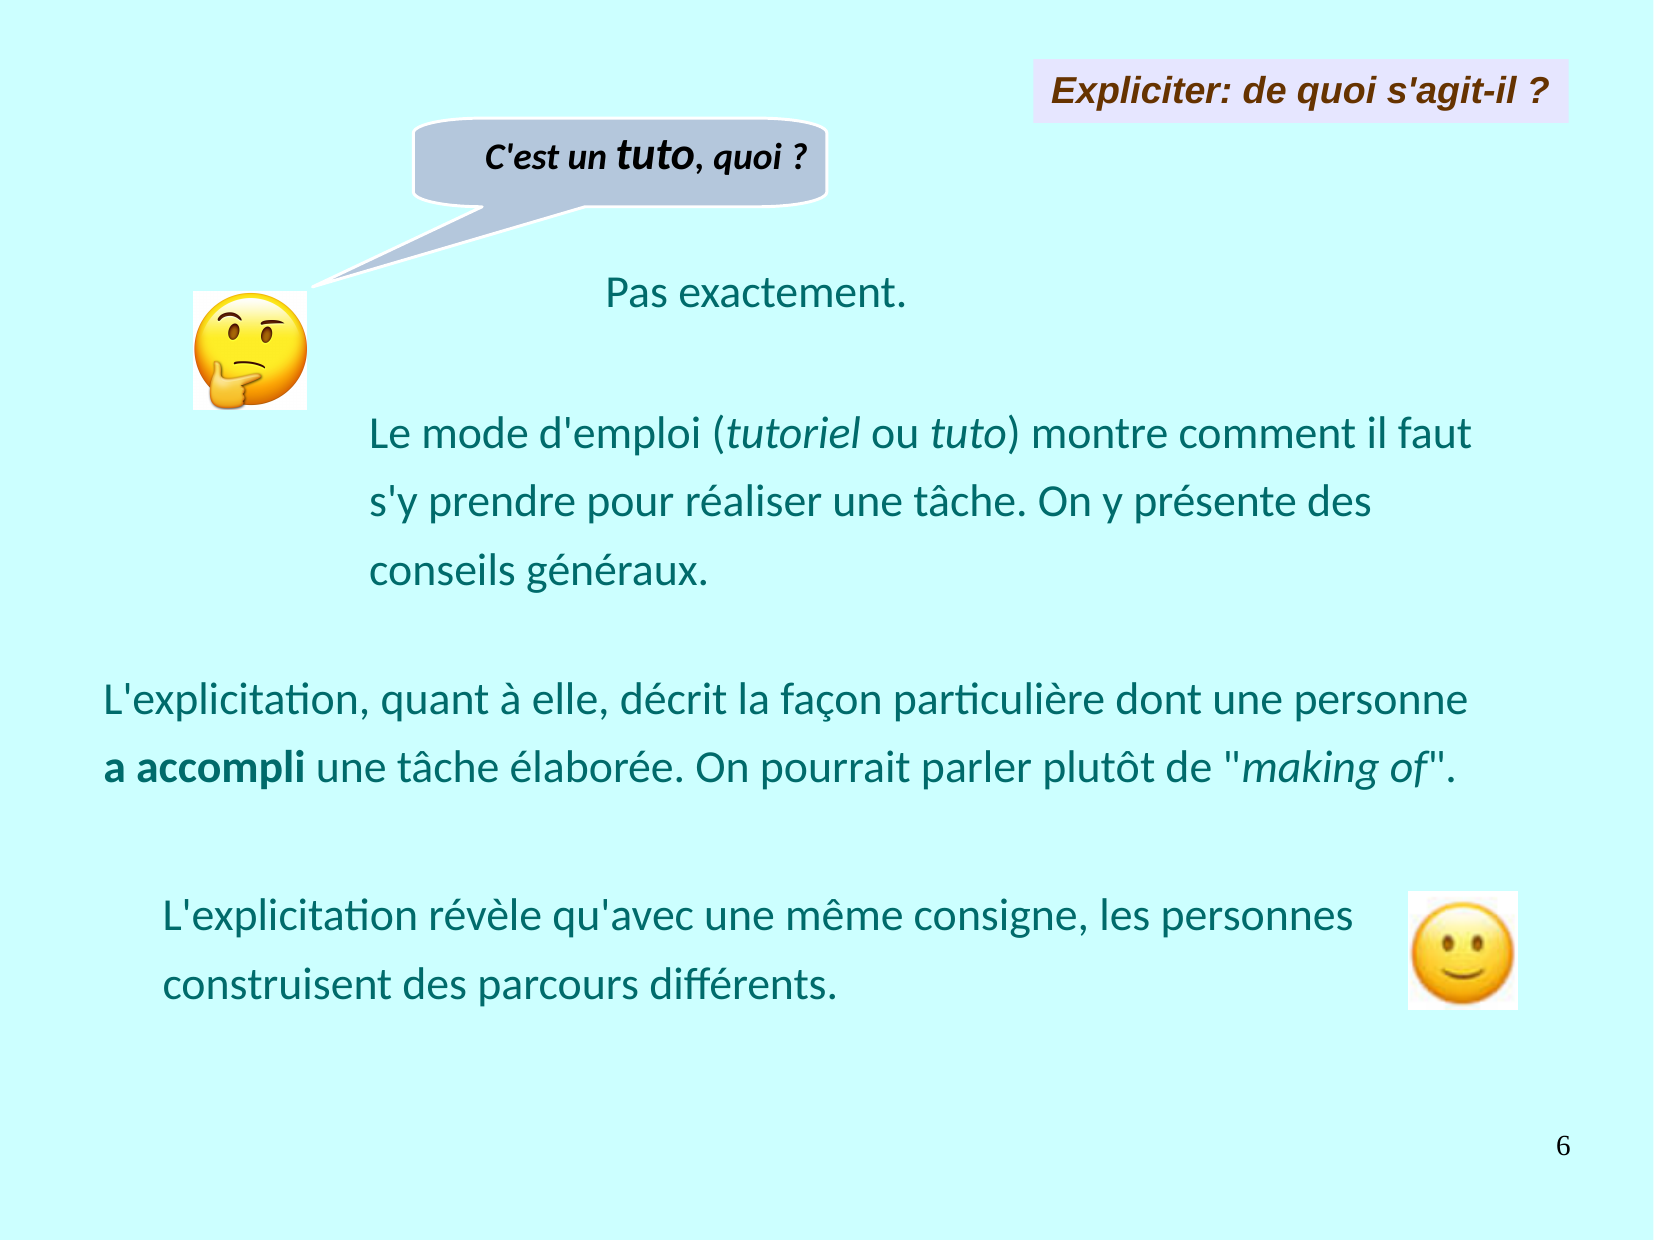

Expliciter: de quoi s'agit-il ?
C'est un tuto, quoi ?
Pas exactement.
Le mode d'emploi (tutoriel ou tuto) montre comment il faut s'y prendre pour réaliser une tâche. On y présente des conseils généraux.
L'explicitation, quant à elle, décrit la façon particulière dont une personne
a accompli une tâche élaborée. On pourrait parler plutôt de "making of".
L'explicitation révèle qu'avec une même consigne, les personnes construisent des parcours différents.
6